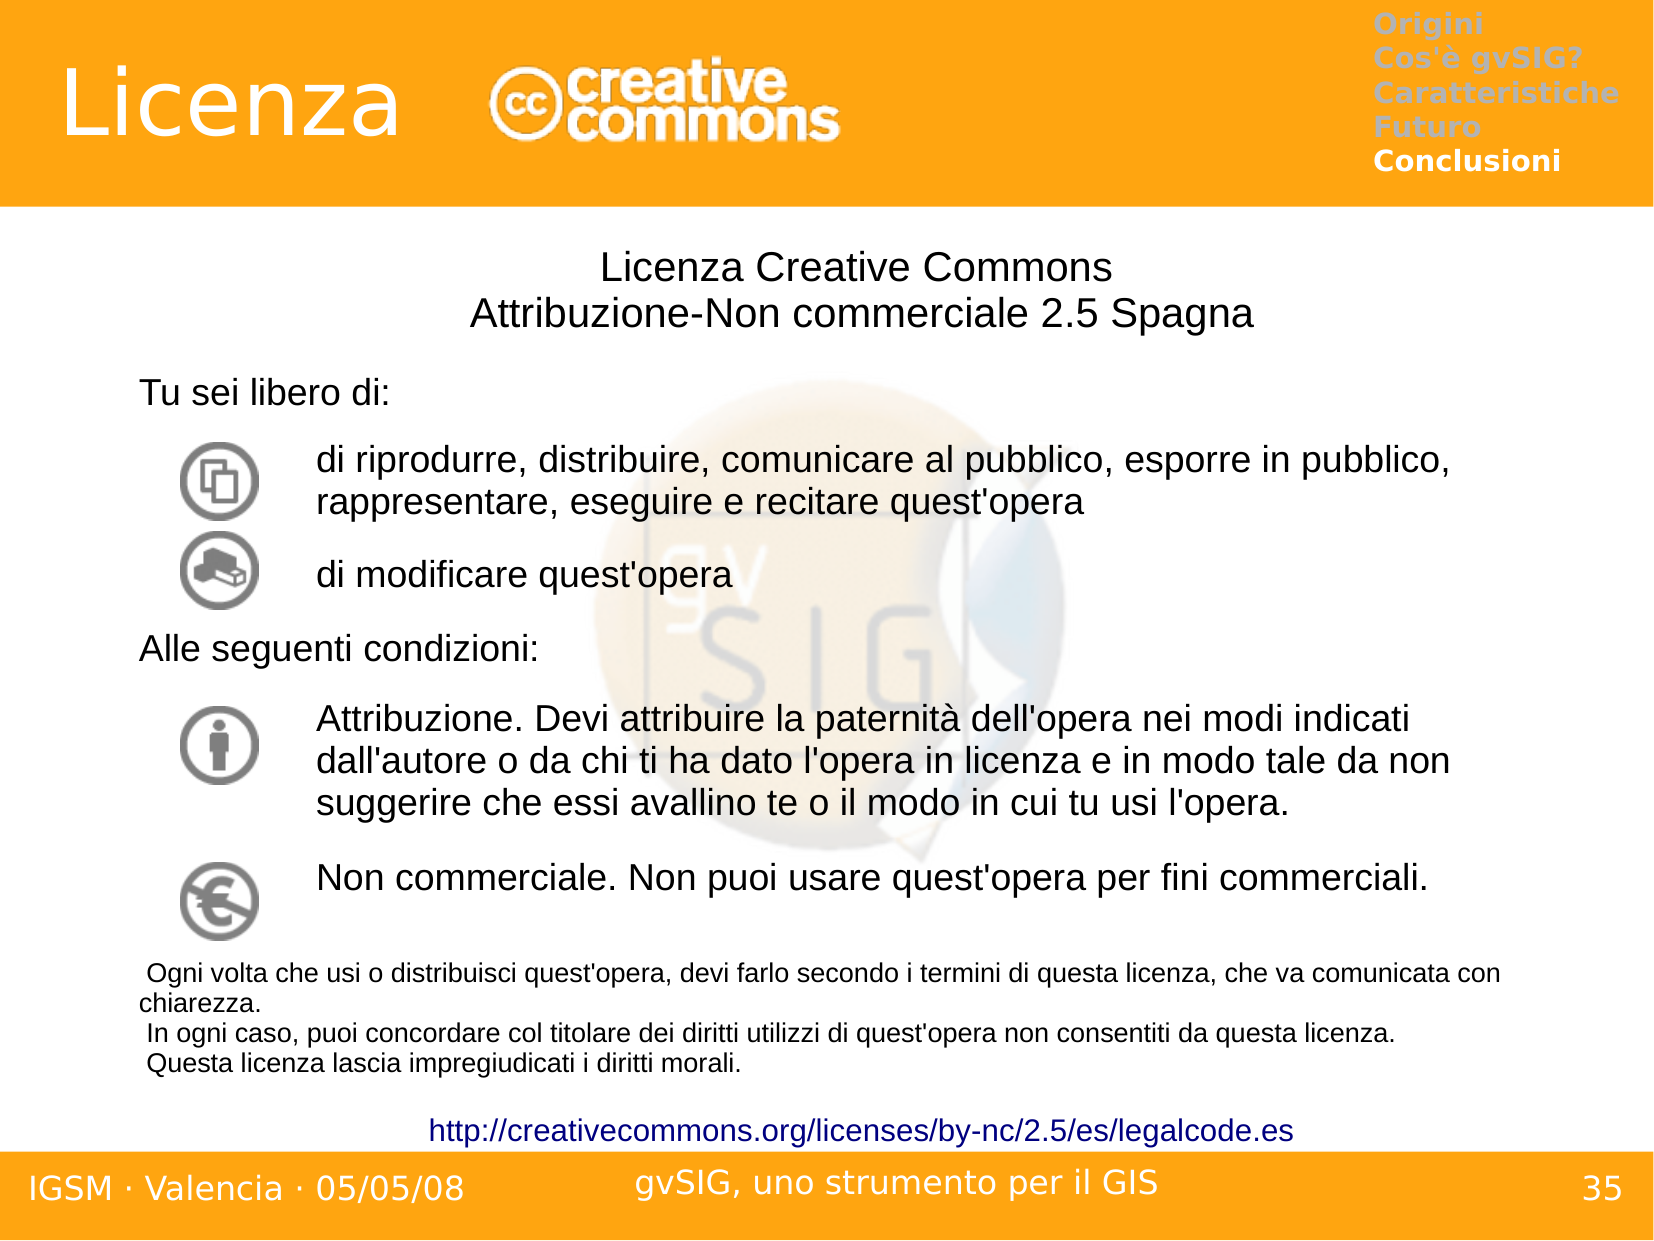

Origini
Cos'è gvSIG?
Caratteristiche
Futuro
Conclusioni
# Licenza
Licenza Creative Commons
Attribuzione-Non commerciale 2.5 Spagna
Tu sei libero di:
di riprodurre, distribuire, comunicare al pubblico, esporre in pubblico, rappresentare, eseguire e recitare quest'opera
di modificare quest'opera
Alle seguenti condizioni:
Attribuzione. Devi attribuire la paternità dell'opera nei modi indicati dall'autore o da chi ti ha dato l'opera in licenza e in modo tale da non suggerire che essi avallino te o il modo in cui tu usi l'opera.
Non commerciale. Non puoi usare quest'opera per fini commerciali.
 Ogni volta che usi o distribuisci quest'opera, devi farlo secondo i termini di questa licenza, che va comunicata con chiarezza.
 In ogni caso, puoi concordare col titolare dei diritti utilizzi di quest'opera non consentiti da questa licenza.
 Questa licenza lascia impregiudicati i diritti morali.
http://creativecommons.org/licenses/by-nc/2.5/es/legalcode.es
gvSIG, uno strumento per il GIS
IGSM · Valencia · 05/05/08
35